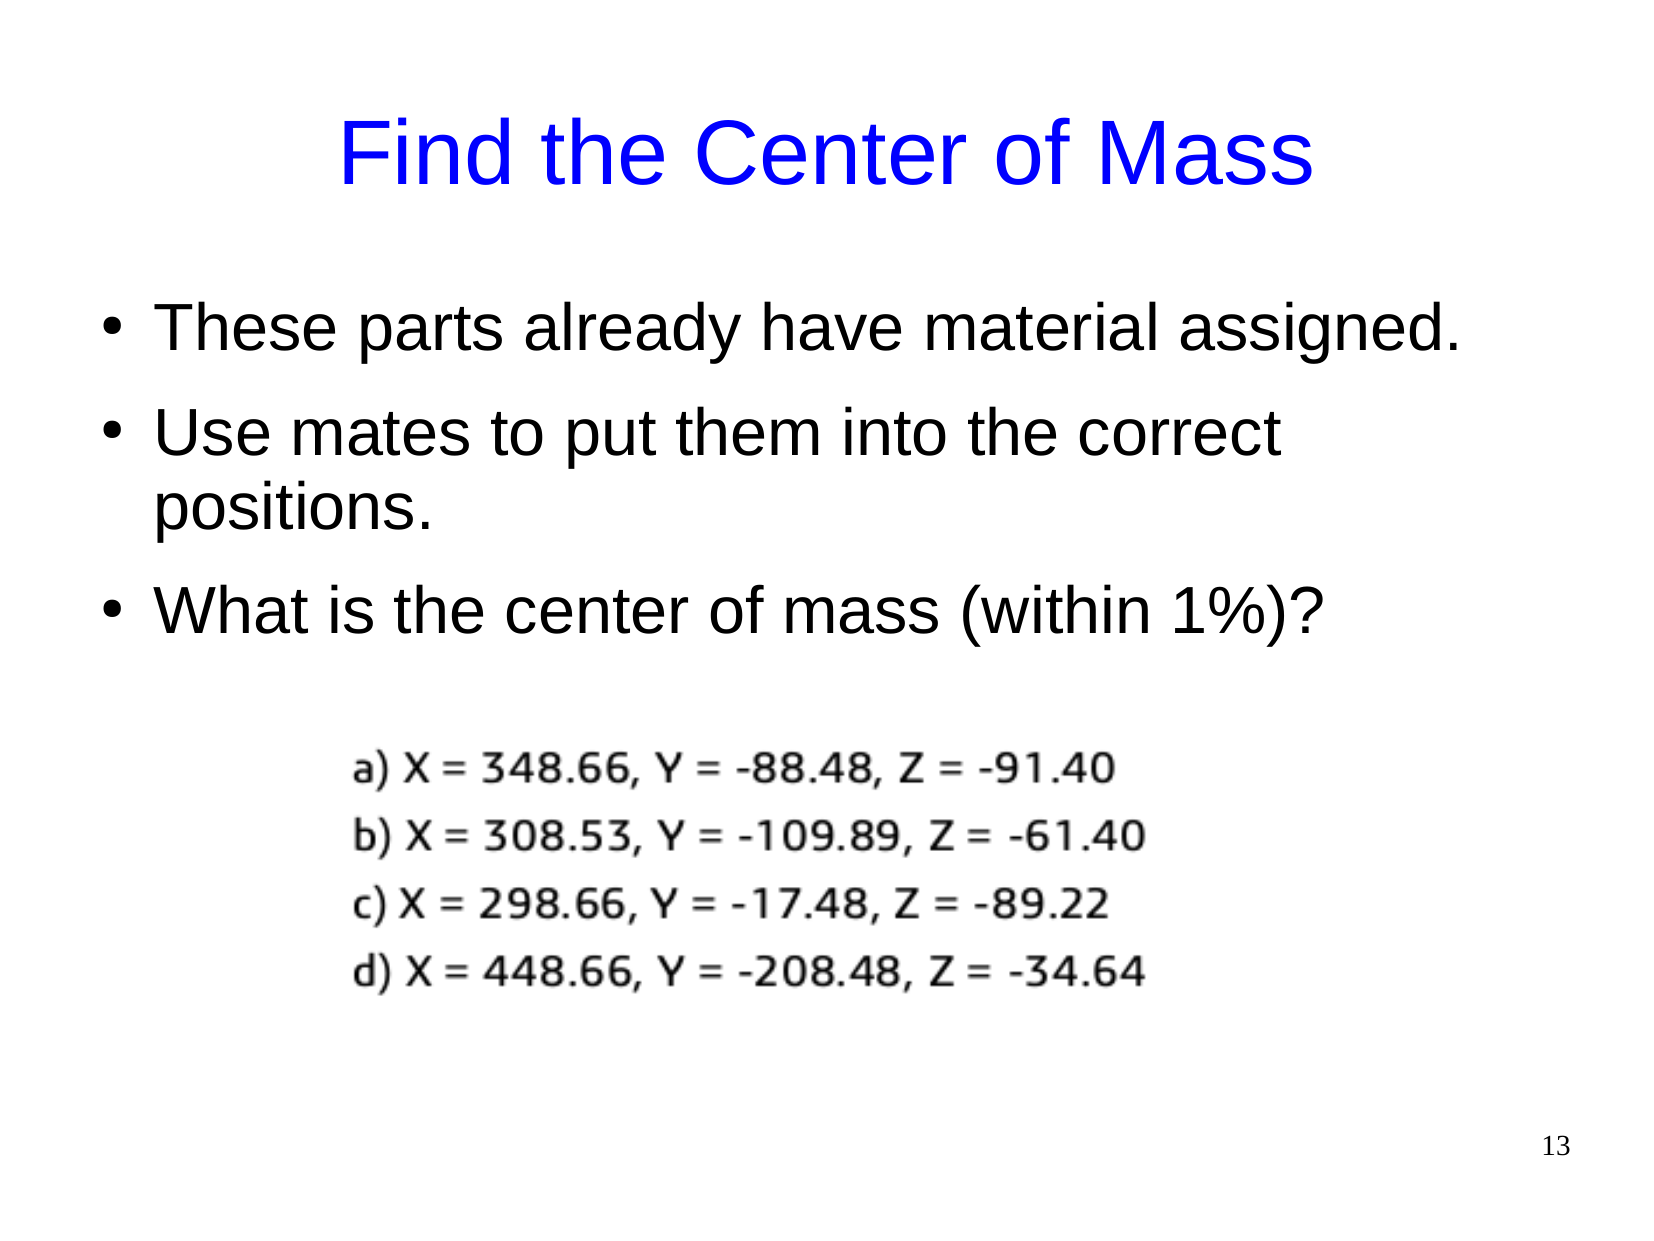

# Find the Center of Mass
These parts already have material assigned.
Use mates to put them into the correct positions.
What is the center of mass (within 1%)?
13